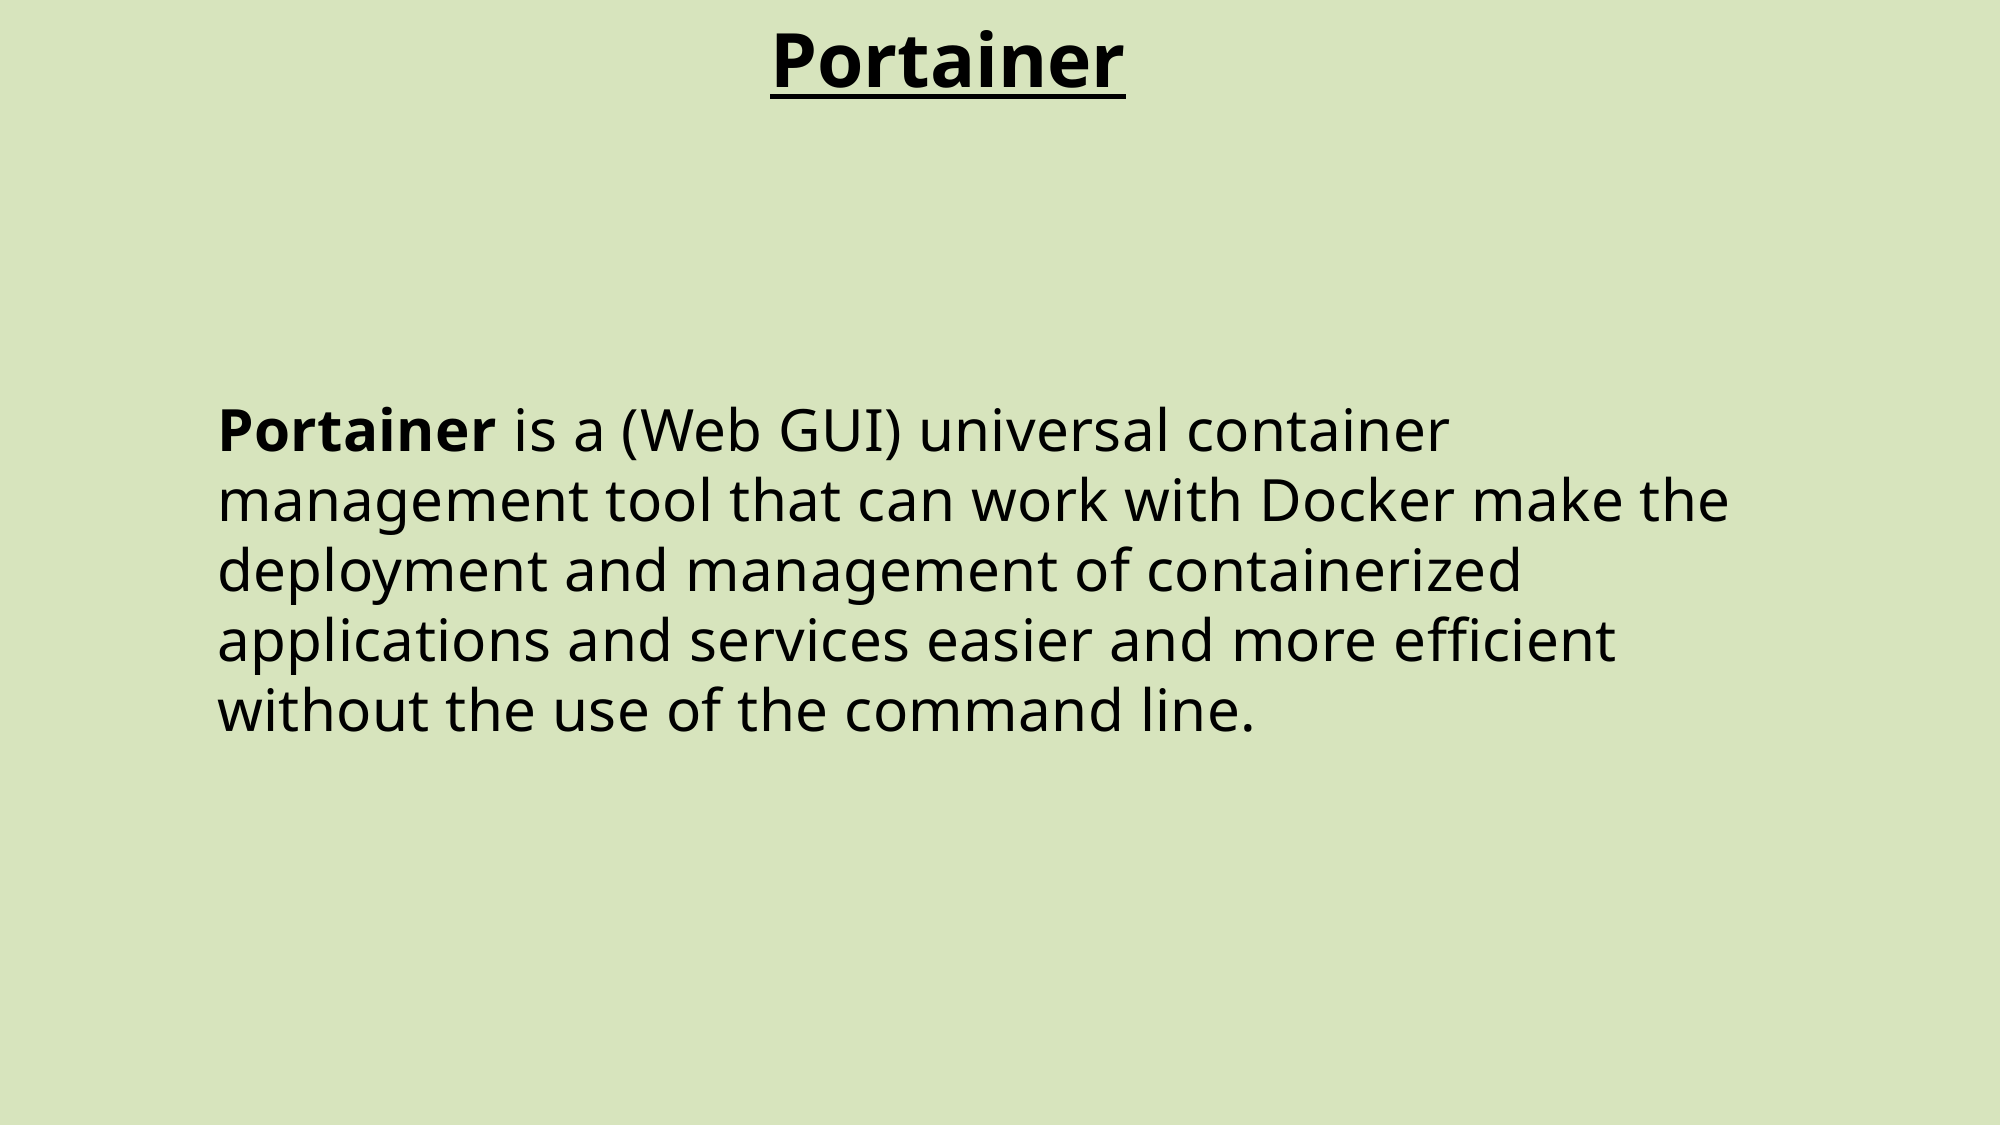

Portainer
Portainer is a (Web GUI) universal container management tool that can work with Docker make the deployment and management of containerized applications and services easier and more efficient without the use of the command line.